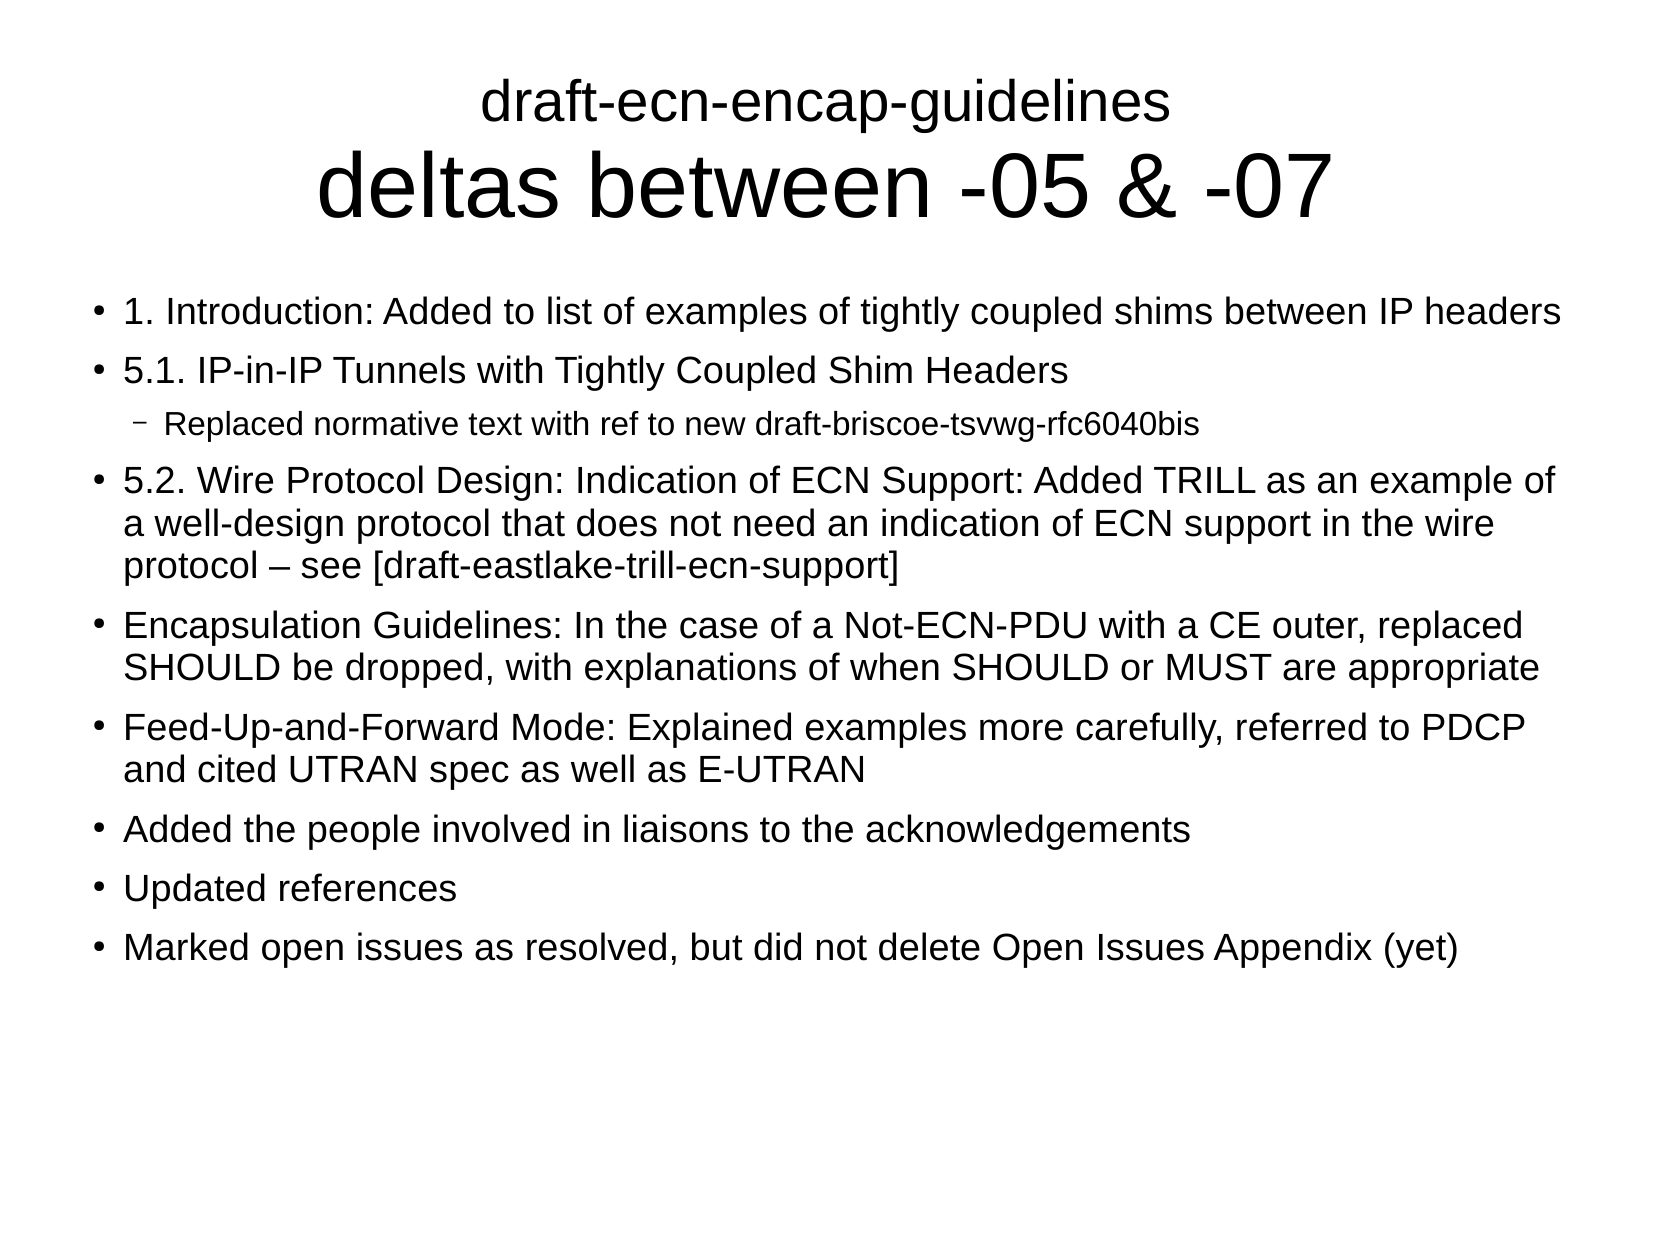

# draft-ecn-encap-guidelines deltas between -05 & -07
1. Introduction: Added to list of examples of tightly coupled shims between IP headers
5.1. IP-in-IP Tunnels with Tightly Coupled Shim Headers
Replaced normative text with ref to new draft-briscoe-tsvwg-rfc6040bis
5.2. Wire Protocol Design: Indication of ECN Support: Added TRILL as an example of a well-design protocol that does not need an indication of ECN support in the wire protocol – see [draft-eastlake-trill-ecn-support]
Encapsulation Guidelines: In the case of a Not-ECN-PDU with a CE outer, replaced SHOULD be dropped, with explanations of when SHOULD or MUST are appropriate
Feed-Up-and-Forward Mode: Explained examples more carefully, referred to PDCP and cited UTRAN spec as well as E-UTRAN
Added the people involved in liaisons to the acknowledgements
Updated references
Marked open issues as resolved, but did not delete Open Issues Appendix (yet)